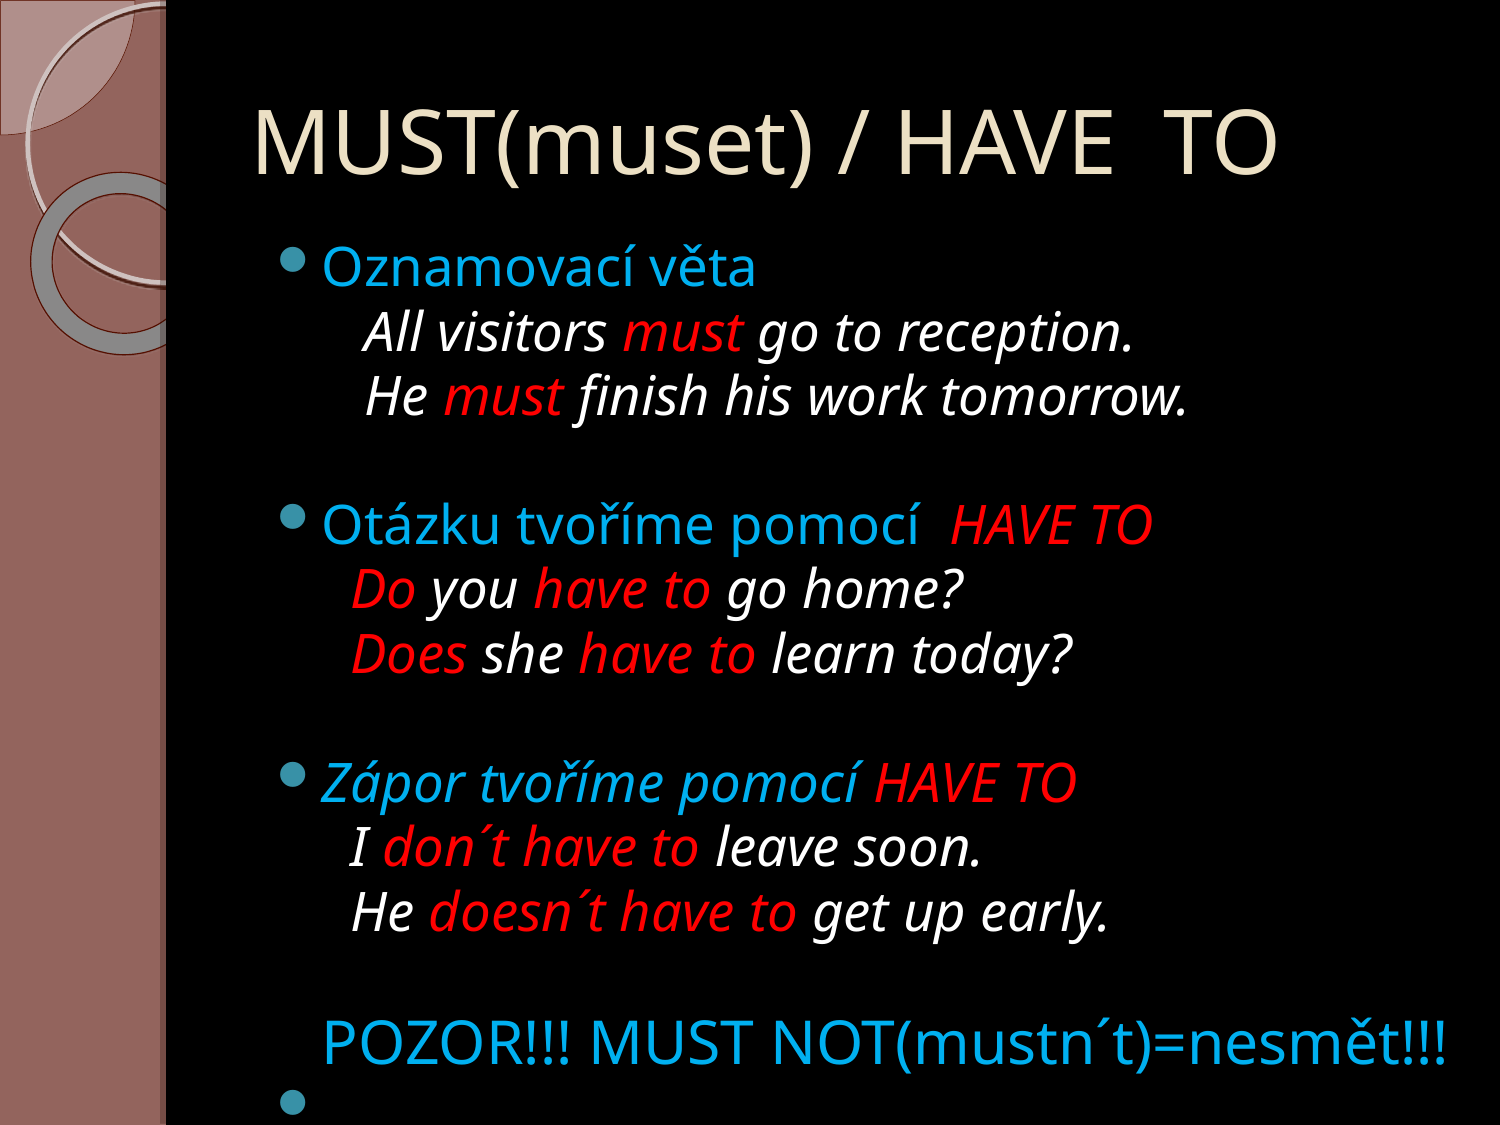

# MUST(muset) / HAVE TO
Oznamovací věta
 All visitors must go to reception.
 He must finish his work tomorrow.
Otázku tvoříme pomocí HAVE TO
 Do you have to go home?
 Does she have to learn today?
Zápor tvoříme pomocí HAVE TO
 I don´t have to leave soon.
 He doesn´t have to get up early.
POZOR!!! MUST NOT(mustn´t)=nesmět!!!